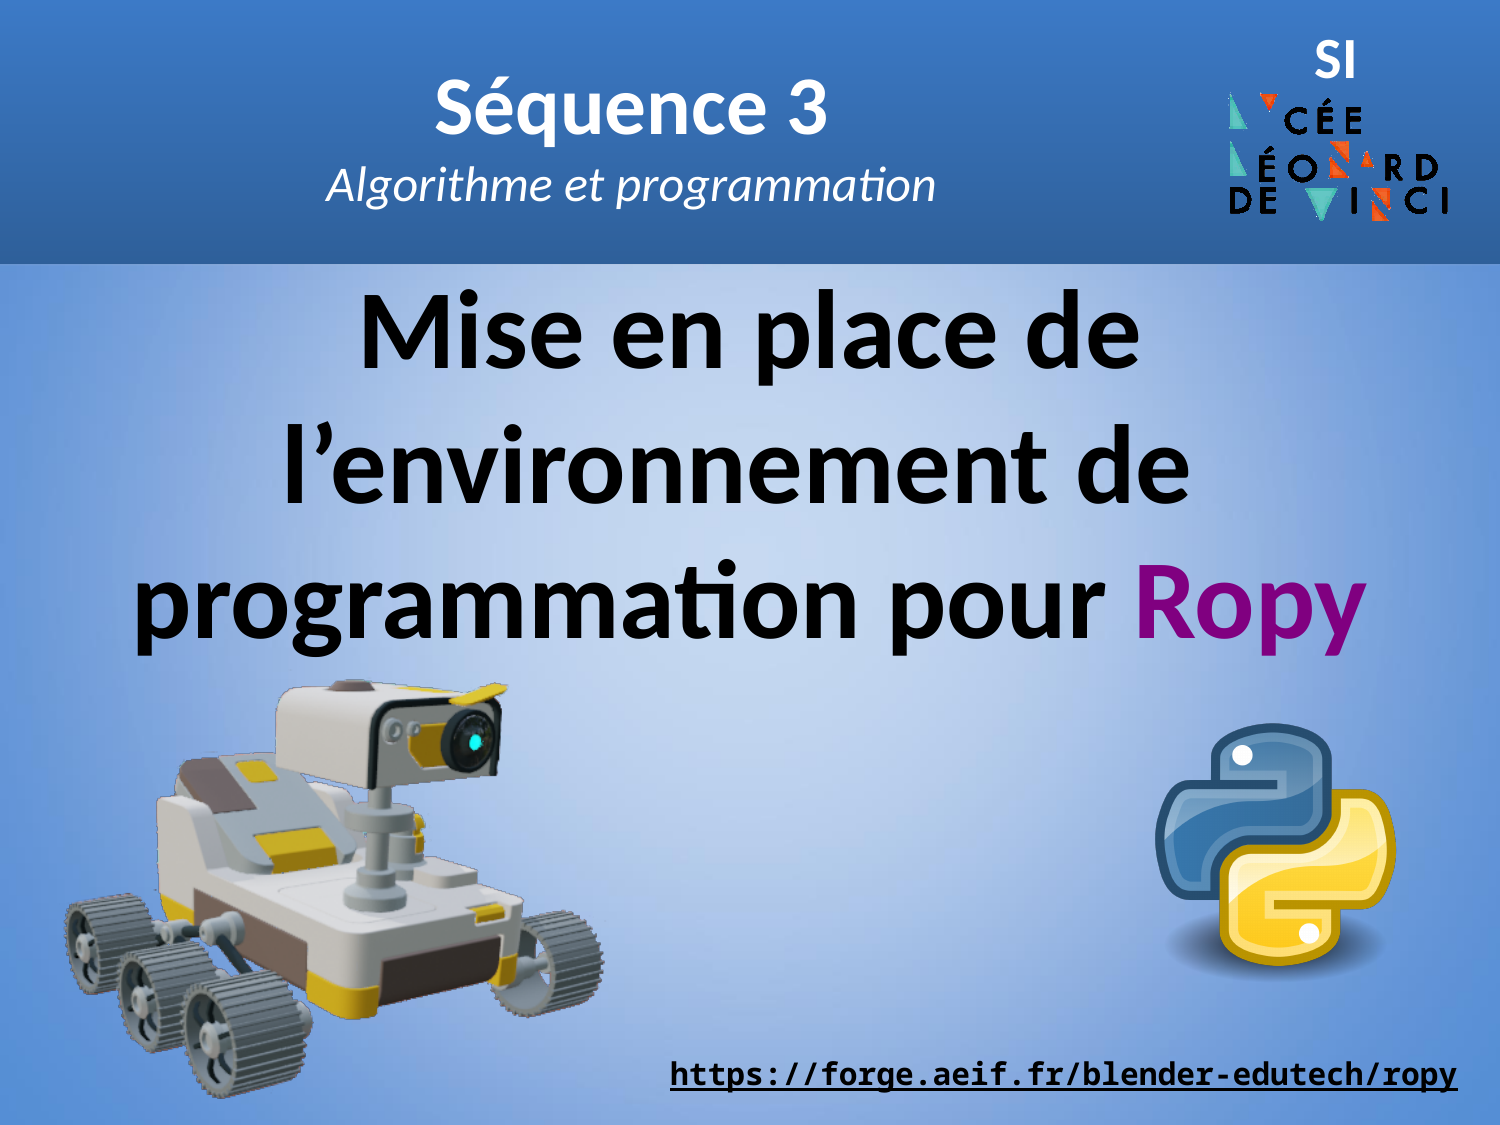

Séquence 3
Algorithme et programmation
SI
# Mise en place de l’environnement de programmation pour Ropy
https://forge.aeif.fr/blender-edutech/ropy